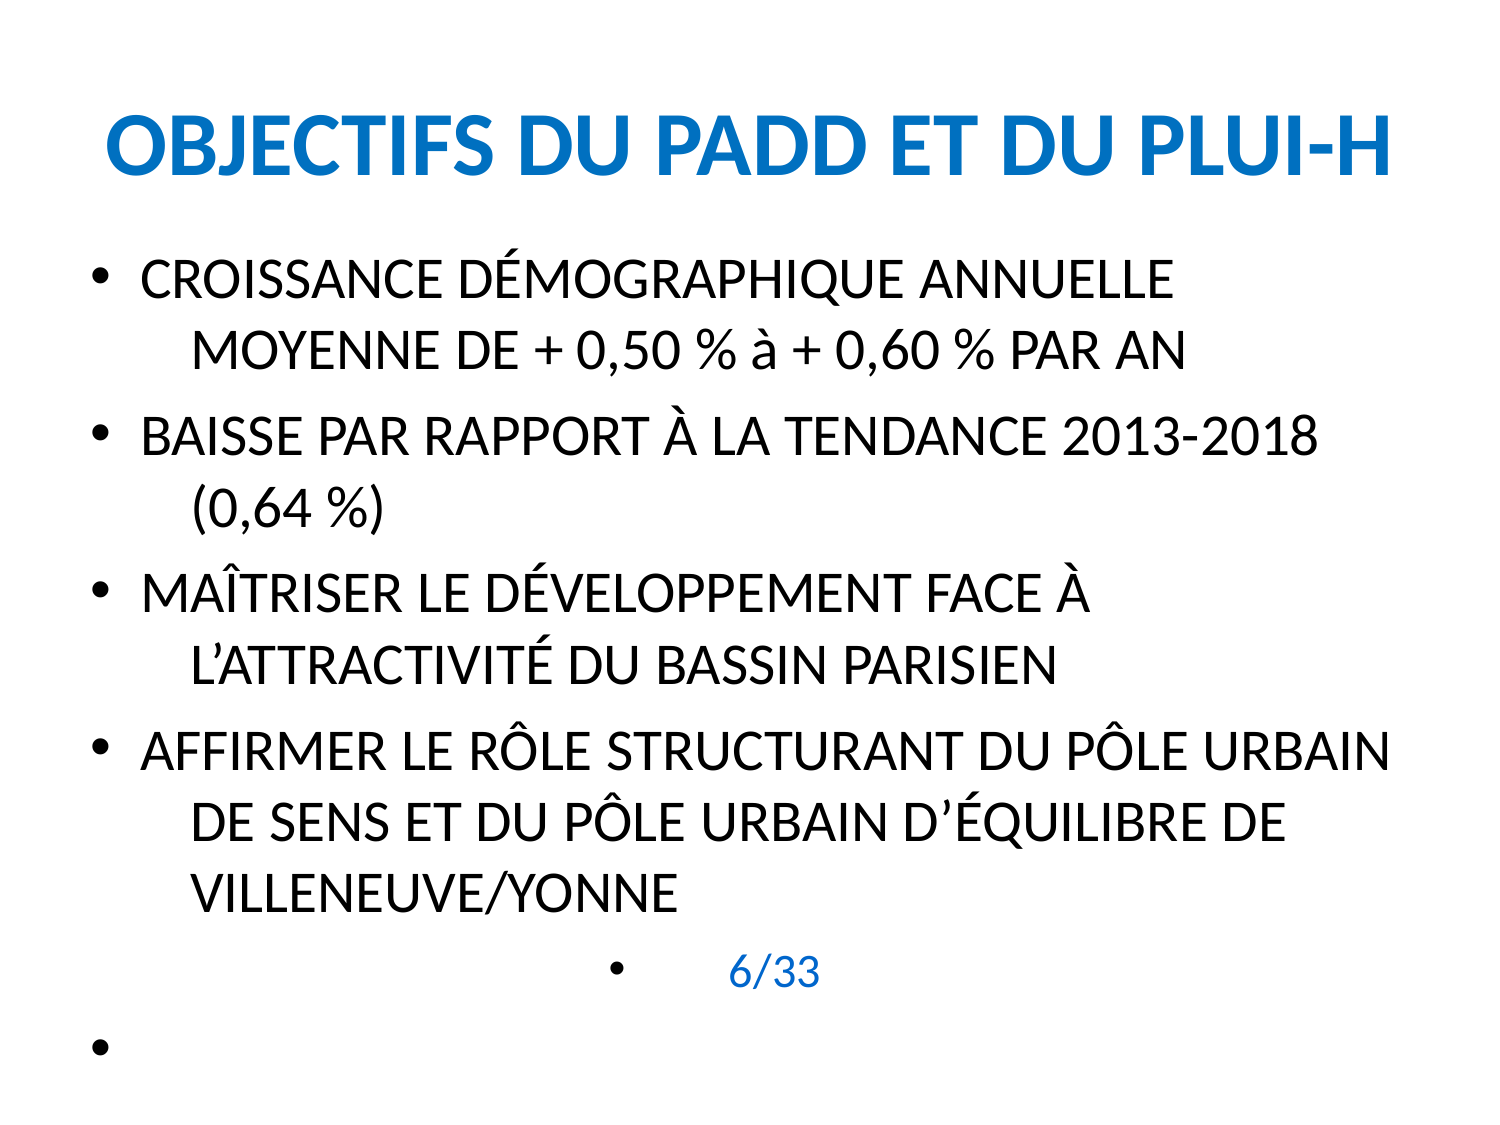

# OBJECTIFS DU PADD ET DU PLUI-H
CROISSANCE DÉMOGRAPHIQUE ANNUELLE MOYENNE DE + 0,50 % à + 0,60 % PAR AN
BAISSE PAR RAPPORT À LA TENDANCE 2013-2018 (0,64 %)
MAÎTRISER LE DÉVELOPPEMENT FACE À L’ATTRACTIVITÉ DU BASSIN PARISIEN
AFFIRMER LE RÔLE STRUCTURANT DU PÔLE URBAIN DE SENS ET DU PÔLE URBAIN D’ÉQUILIBRE DE VILLENEUVE/YONNE
6/33